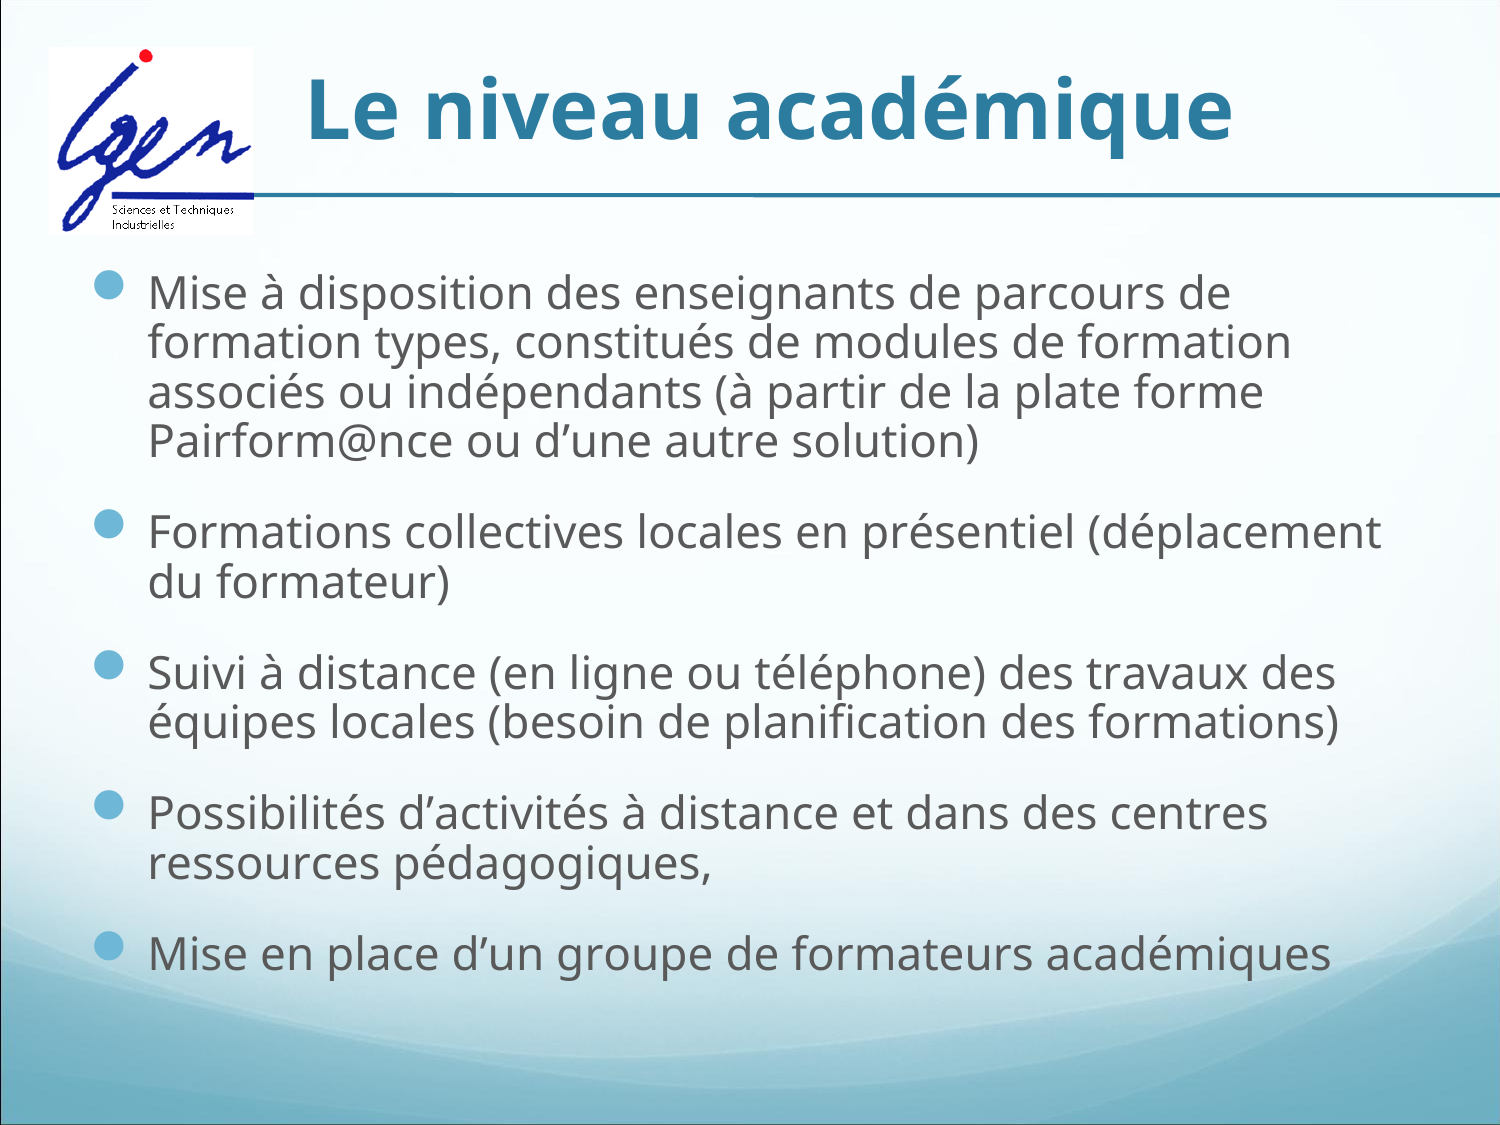

# Le niveau académique
Mise à disposition des enseignants de parcours de formation types, constitués de modules de formation associés ou indépendants (à partir de la plate forme Pairform@nce ou d’une autre solution)
Formations collectives locales en présentiel (déplacement du formateur)
Suivi à distance (en ligne ou téléphone) des travaux des équipes locales (besoin de planification des formations)
Possibilités d’activités à distance et dans des centres ressources pédagogiques,
Mise en place d’un groupe de formateurs académiques